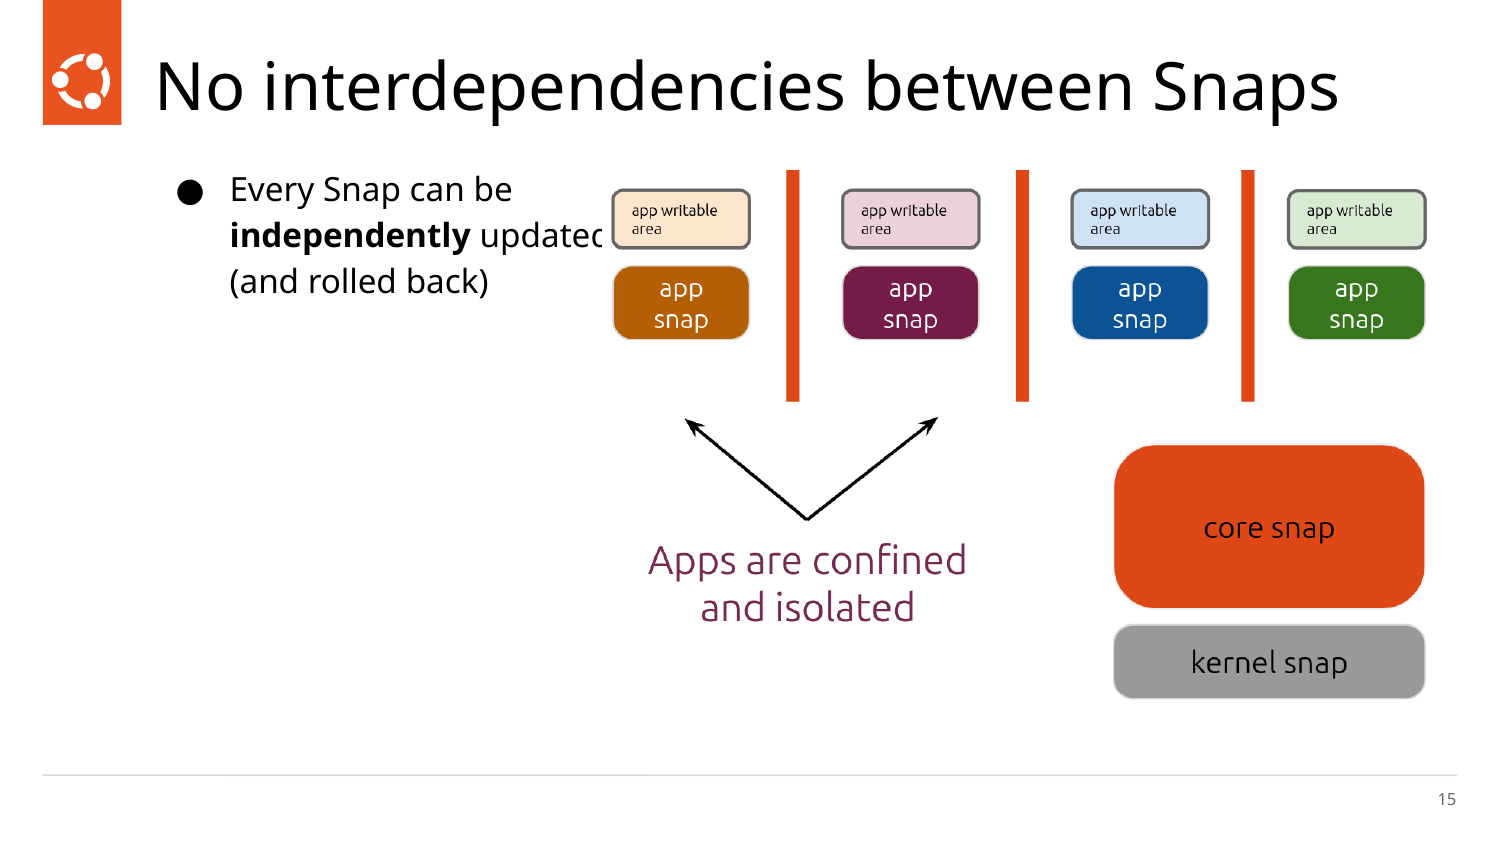

# No interdependencies between Snaps
Every Snap can be
independently updated
(and rolled back)